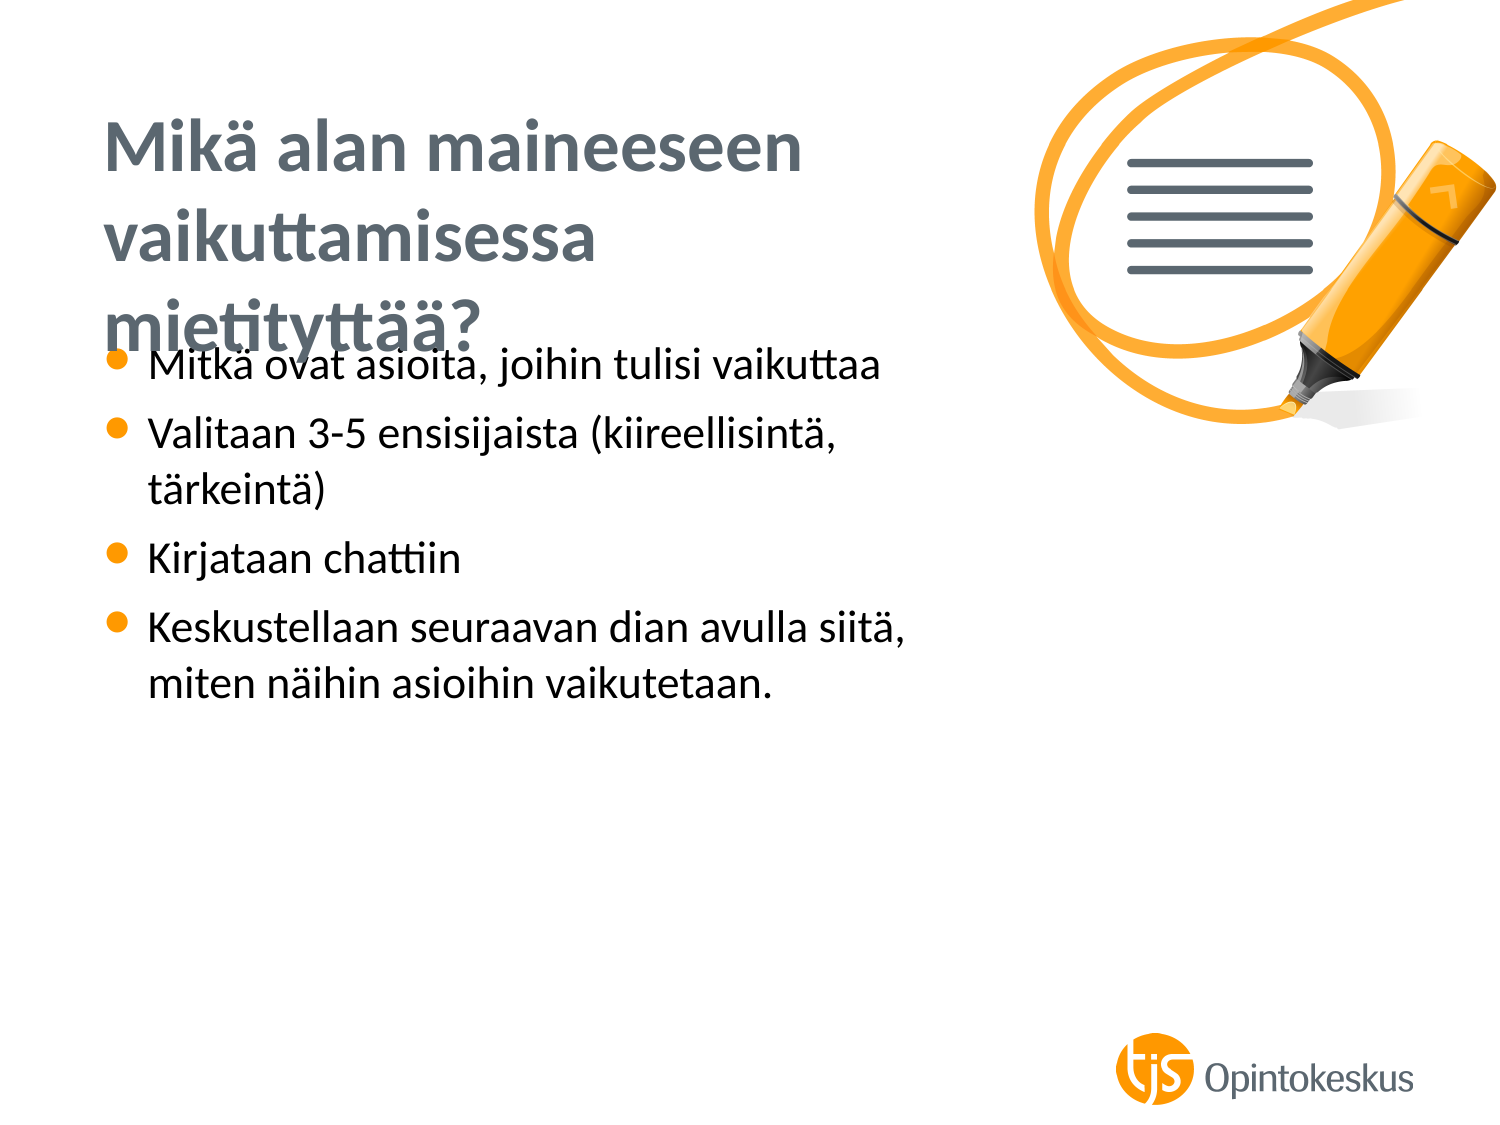

Mikä alan maineeseen vaikuttamisessa mietityttää?
# Mitkä ovat asioita, joihin tulisi vaikuttaa
Valitaan 3-5 ensisijaista (kiireellisintä, tärkeintä)
Kirjataan chattiin
Keskustellaan seuraavan dian avulla siitä, miten näihin asioihin vaikutetaan.